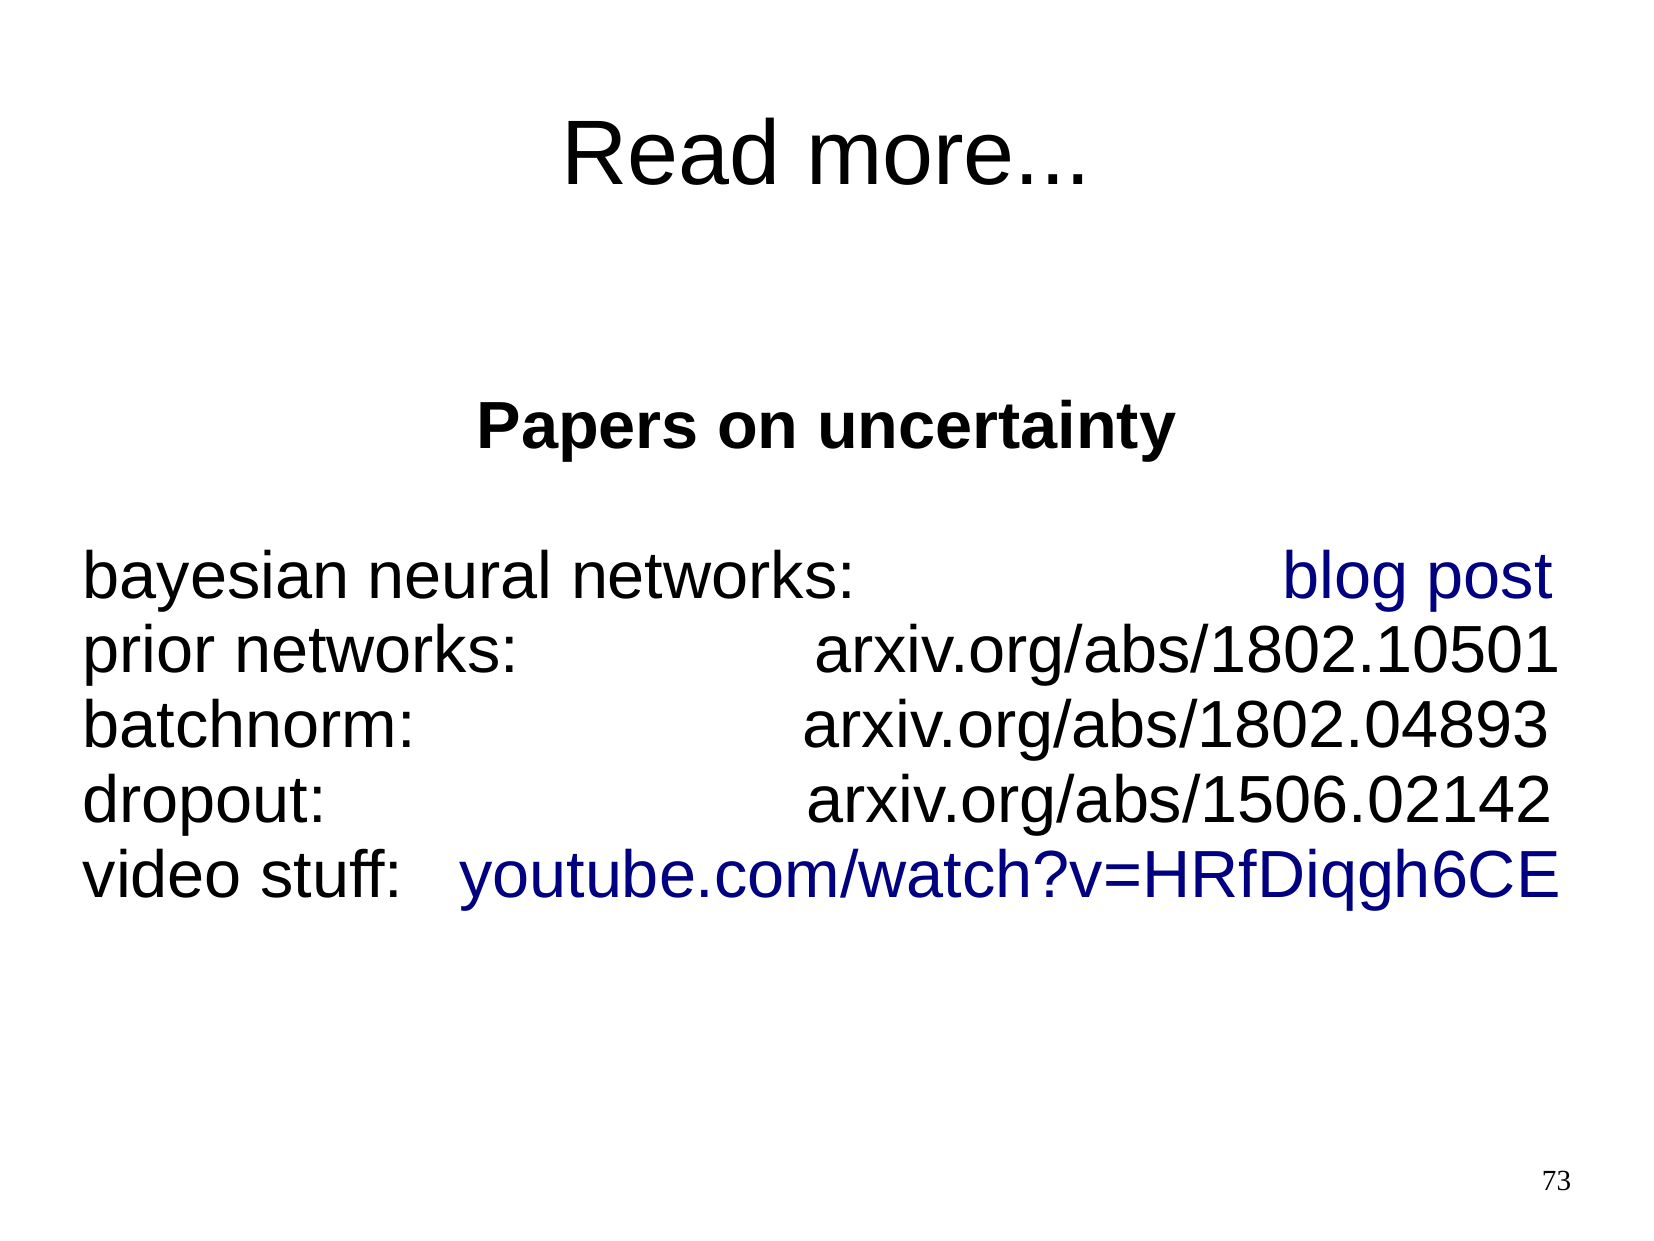

# Read more...
Papers on uncertainty
bayesian neural networks: blog post
prior networks: arxiv.org/abs/1802.10501
batchnorm: arxiv.org/abs/1802.04893
dropout: arxiv.org/abs/1506.02142
video stuff: youtube.com/watch?v=HRfDiqgh6CE
73